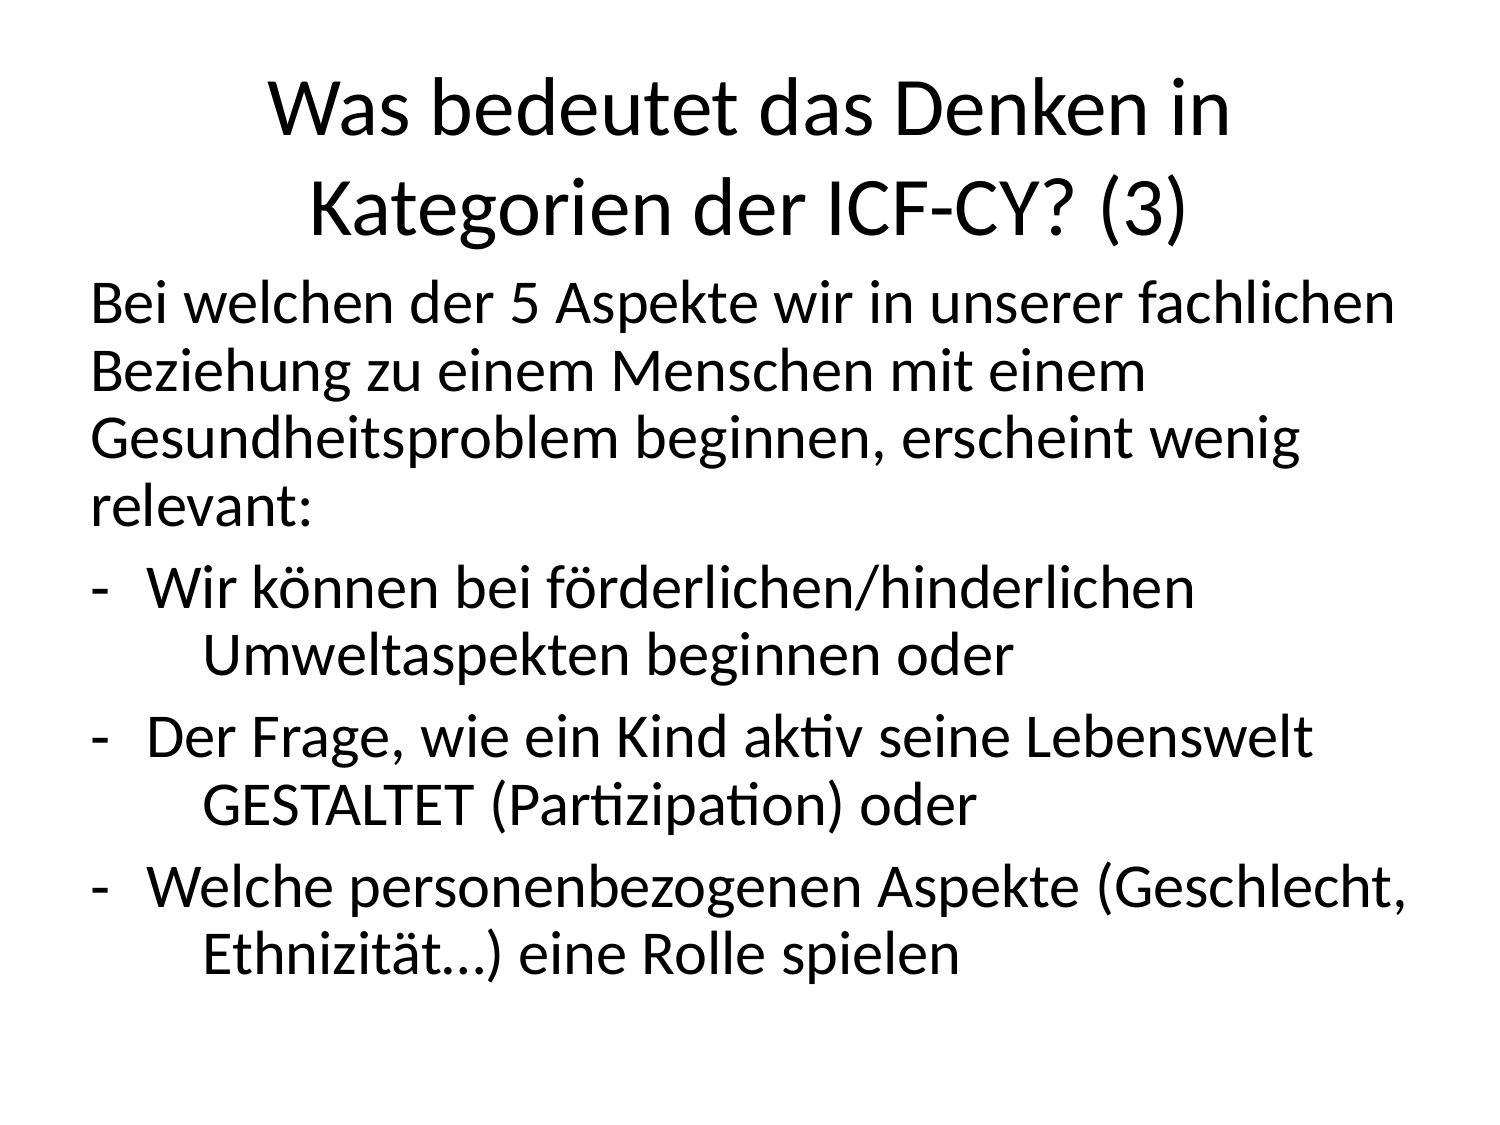

# Was bedeutet das Denken in Kategorien der ICF-CY? (3)
Bei welchen der 5 Aspekte wir in unserer fachlichen Beziehung zu einem Menschen mit einem Gesundheitsproblem beginnen, erscheint wenig relevant:
Wir können bei förderlichen/hinderlichen Umweltaspekten beginnen oder
Der Frage, wie ein Kind aktiv seine Lebenswelt GESTALTET (Partizipation) oder
Welche personenbezogenen Aspekte (Geschlecht, Ethnizität…) eine Rolle spielen